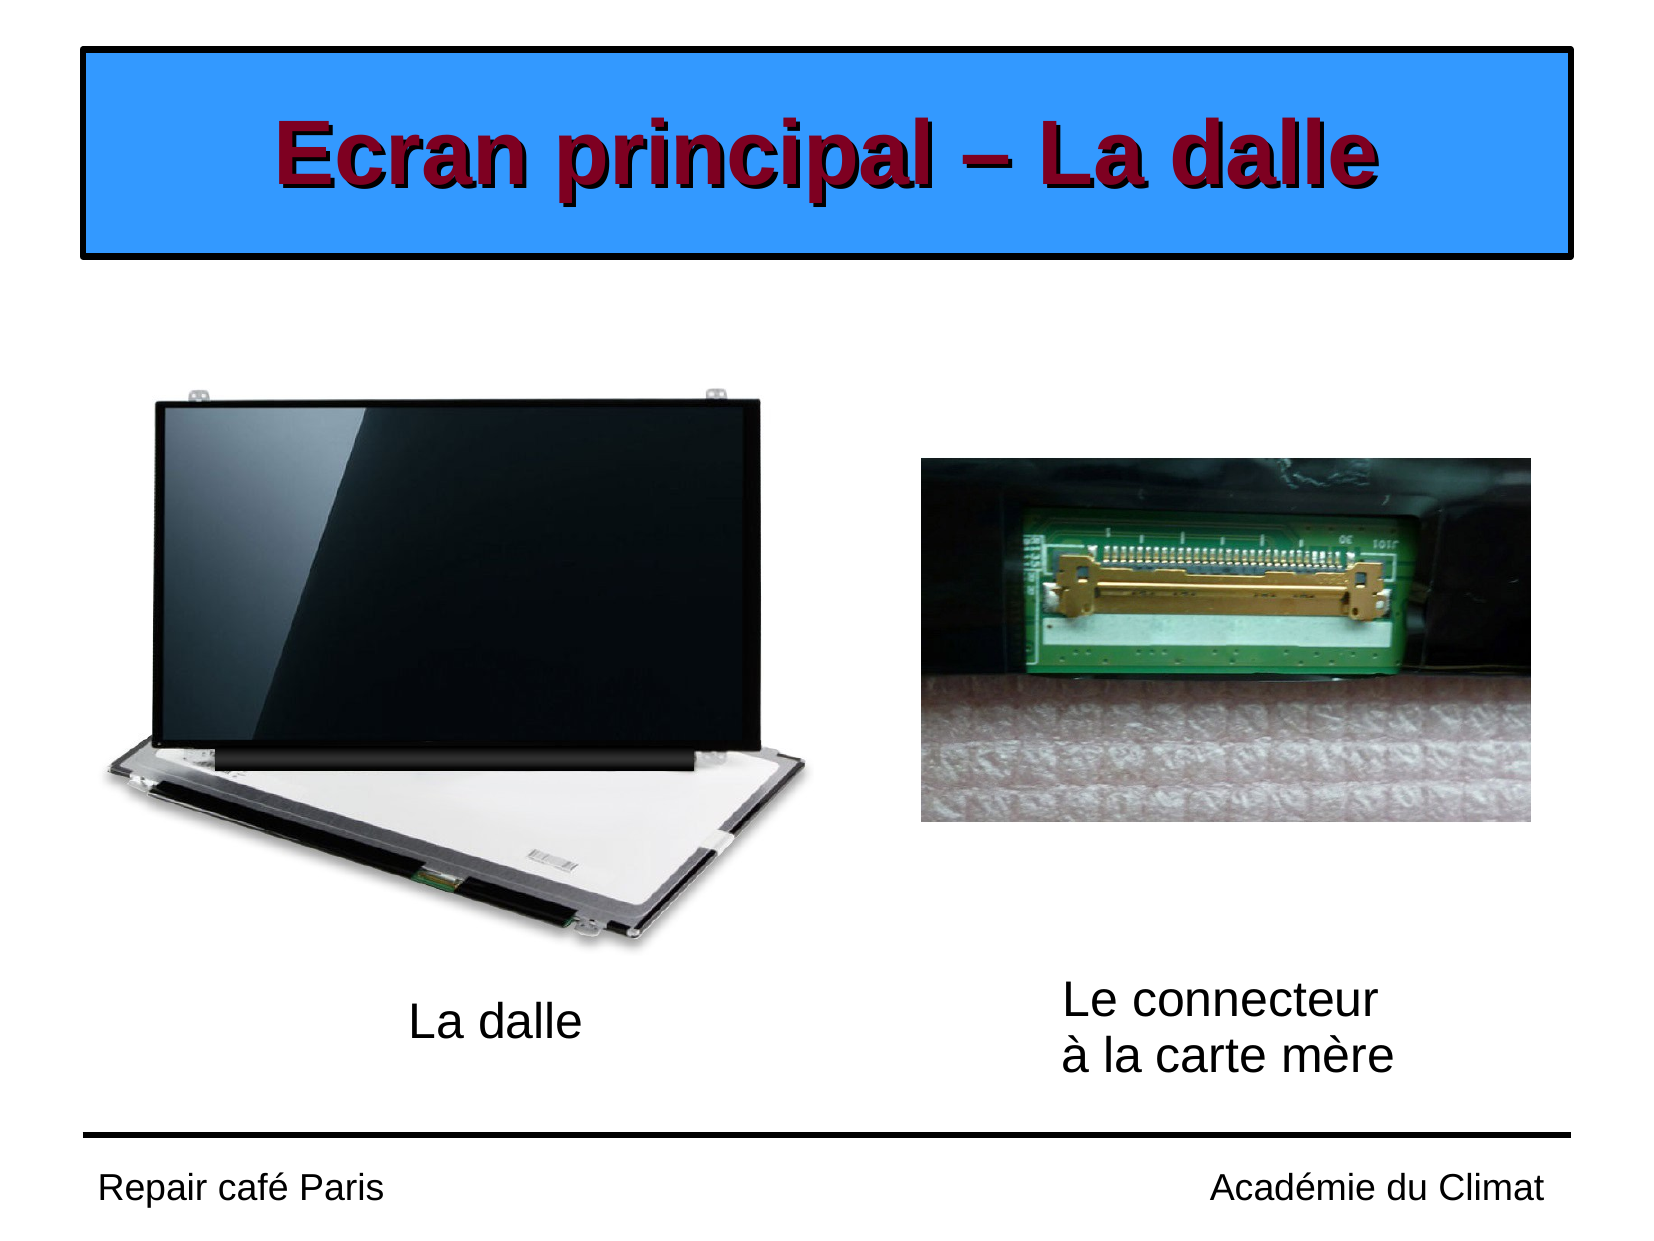

# Ecran principal – La dalle
Le connecteur
à la carte mère
La dalle
Repair café Paris	Académie du Climat